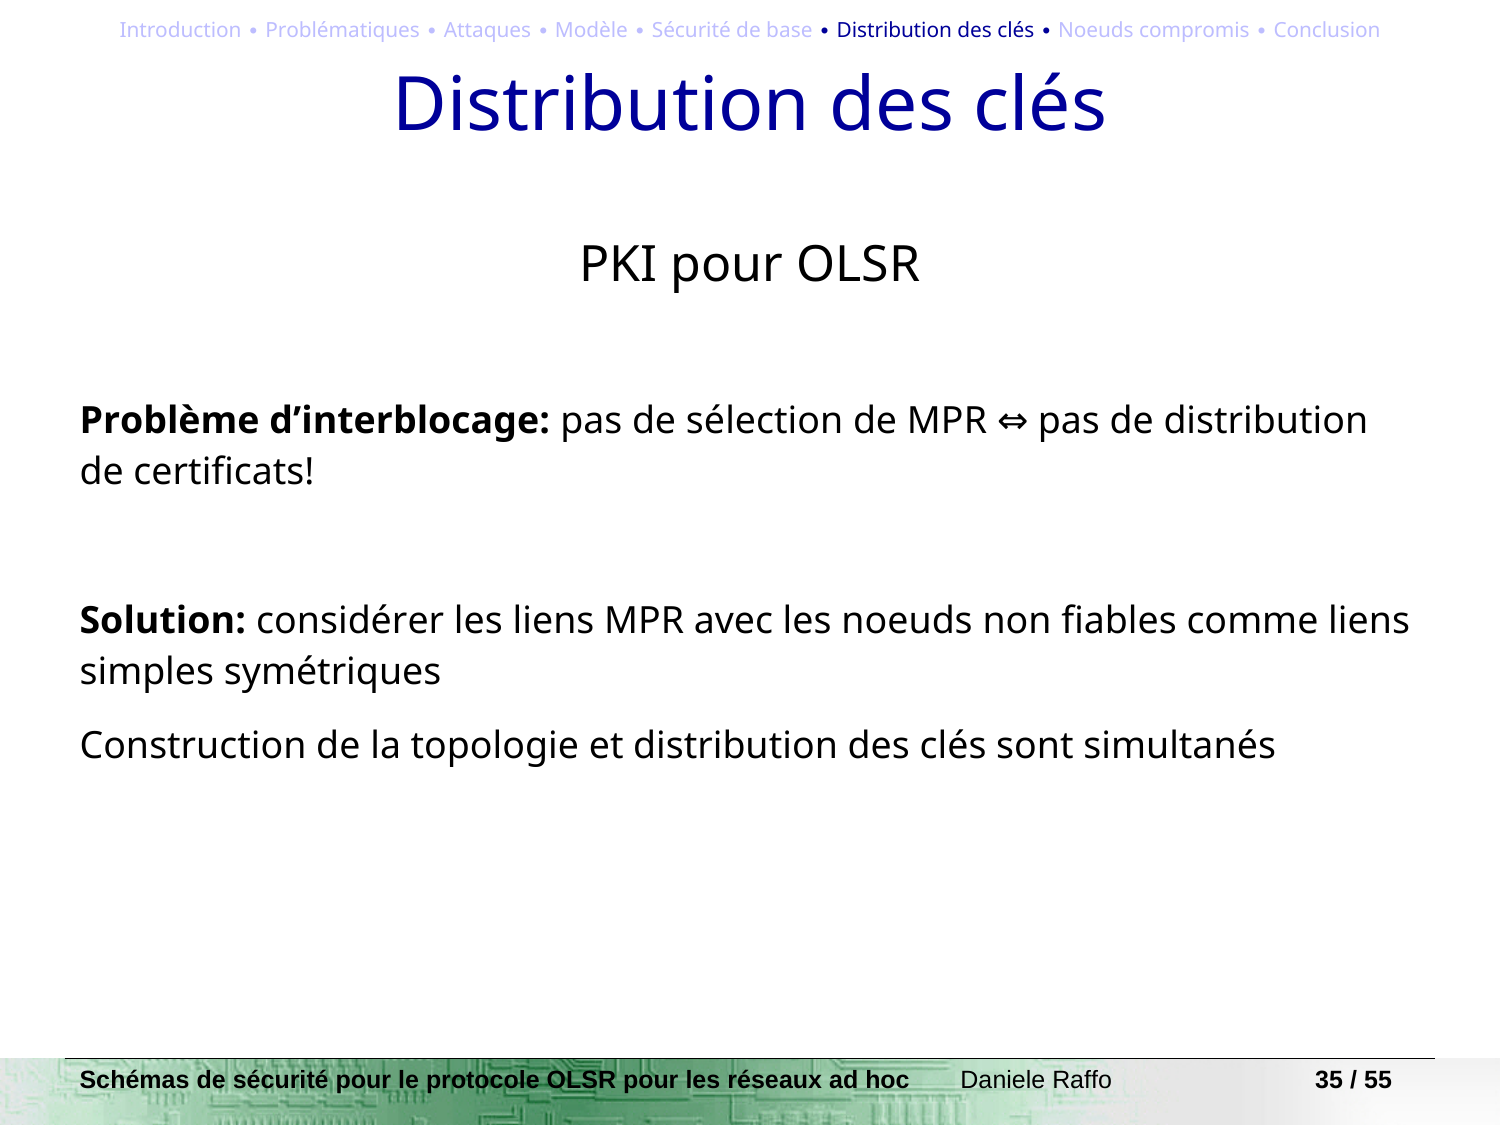

Introduction ∙ Problématiques ∙ Attaques ∙ Modèle ∙ Sécurité de base ∙ Distribution des clés ∙ Noeuds compromis ∙ Conclusion
Distribution des clés
PKI pour OLSR
Problème d’interblocage: pas de sélection de MPR ⇔ pas de distribution de certificats!
Solution: considérer les liens MPR avec les noeuds non fiables comme liens simples symétriques
Construction de la topologie et distribution des clés sont simultanés
35
Schémas de sécurité pour le protocole OLSR pour les réseaux ad hoc Daniele Raffo